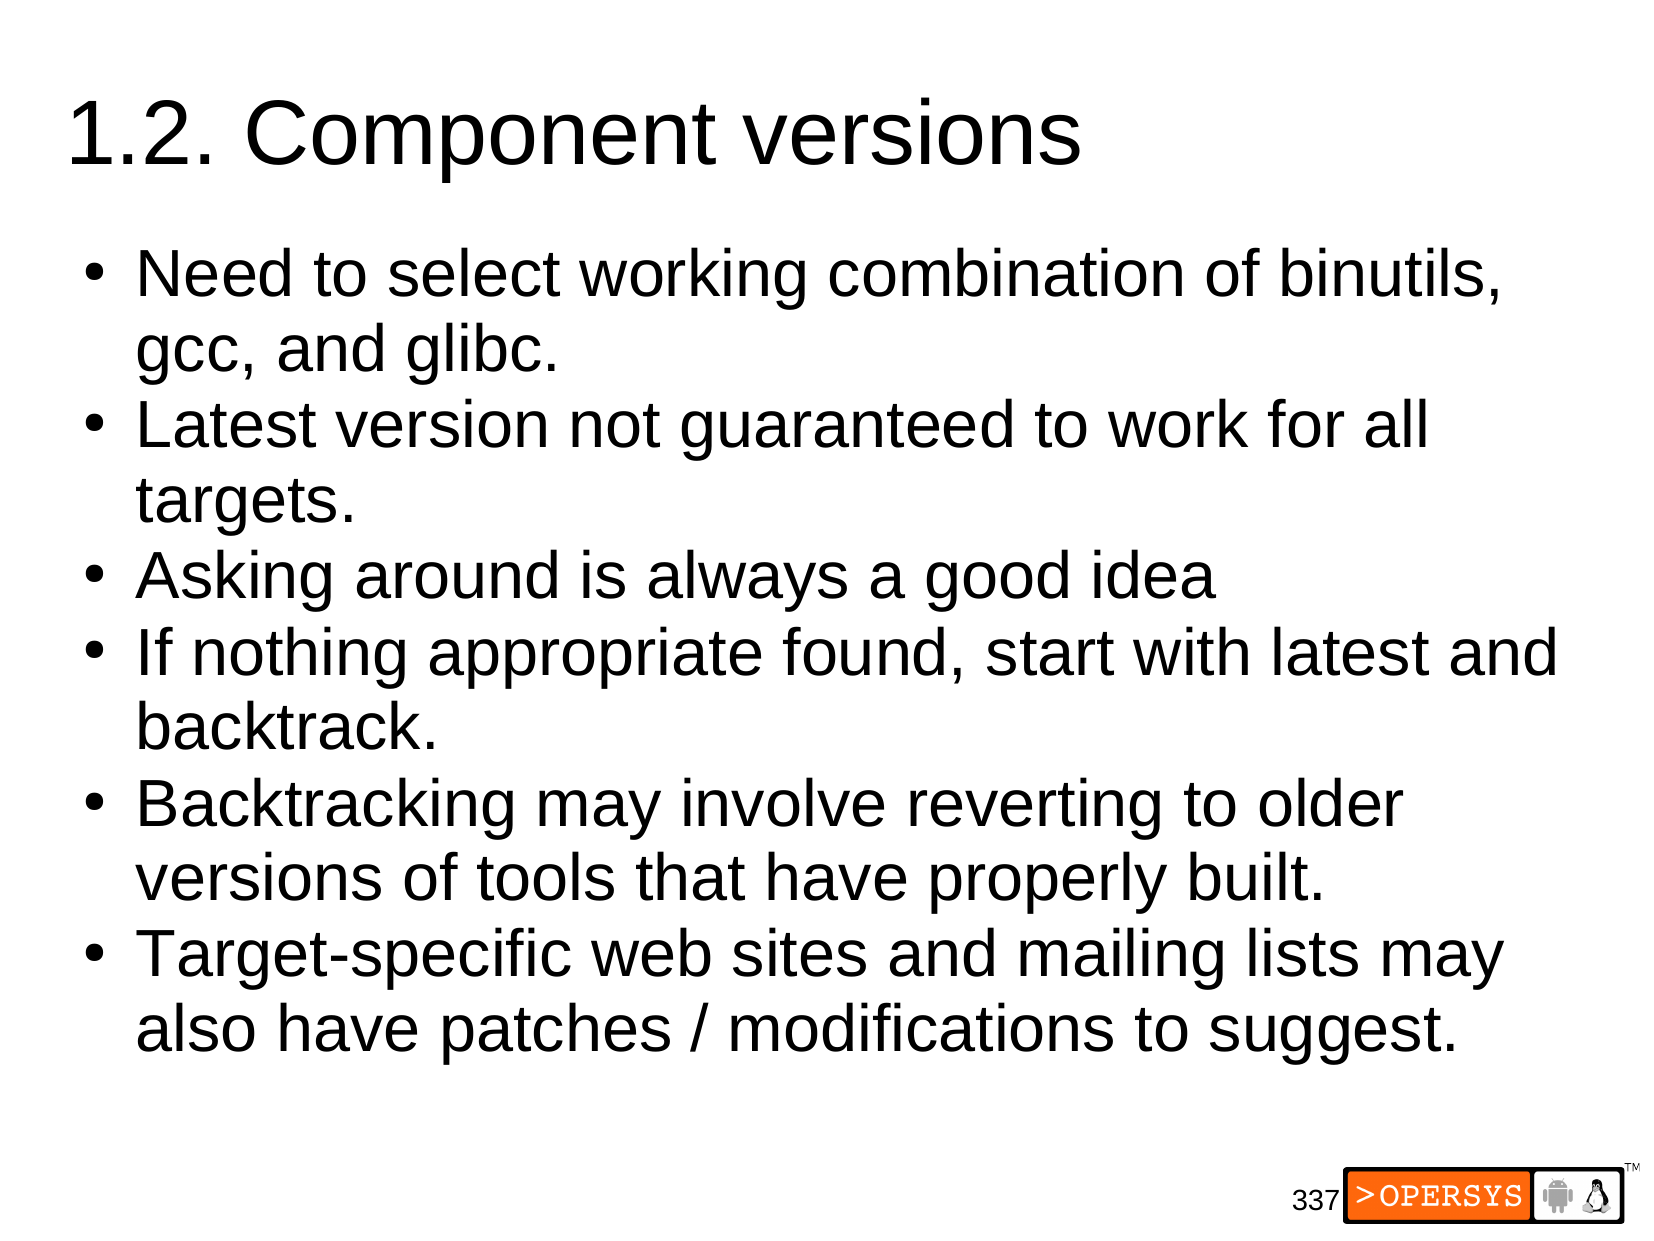

# 1.2. Component versions
Need to select working combination of binutils, gcc, and glibc.
Latest version not guaranteed to work for all targets.
Asking around is always a good idea
If nothing appropriate found, start with latest and backtrack.
Backtracking may involve reverting to older versions of tools that have properly built.
Target-specific web sites and mailing lists may also have patches / modifications to suggest.